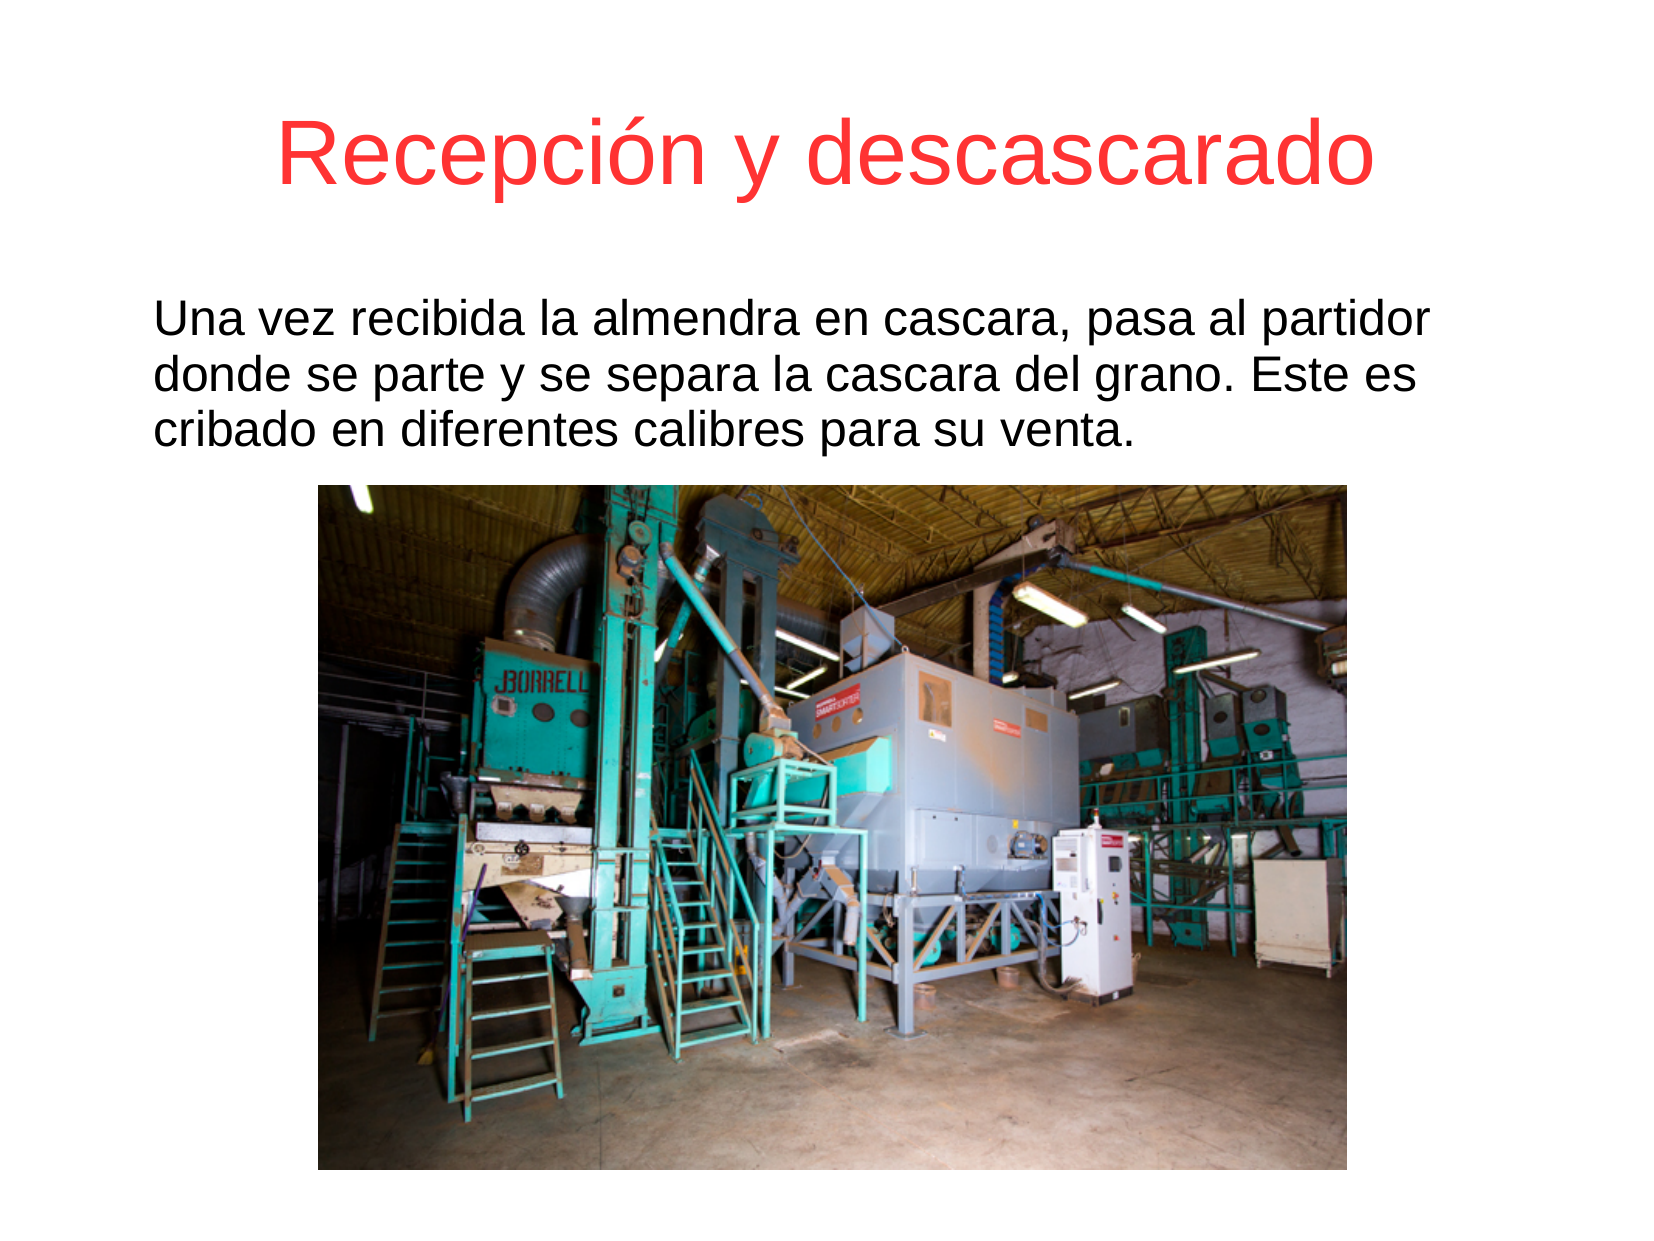

# Recepción y descascarado
Una vez recibida la almendra en cascara, pasa al partidor donde se parte y se separa la cascara del grano. Este es cribado en diferentes calibres para su venta.